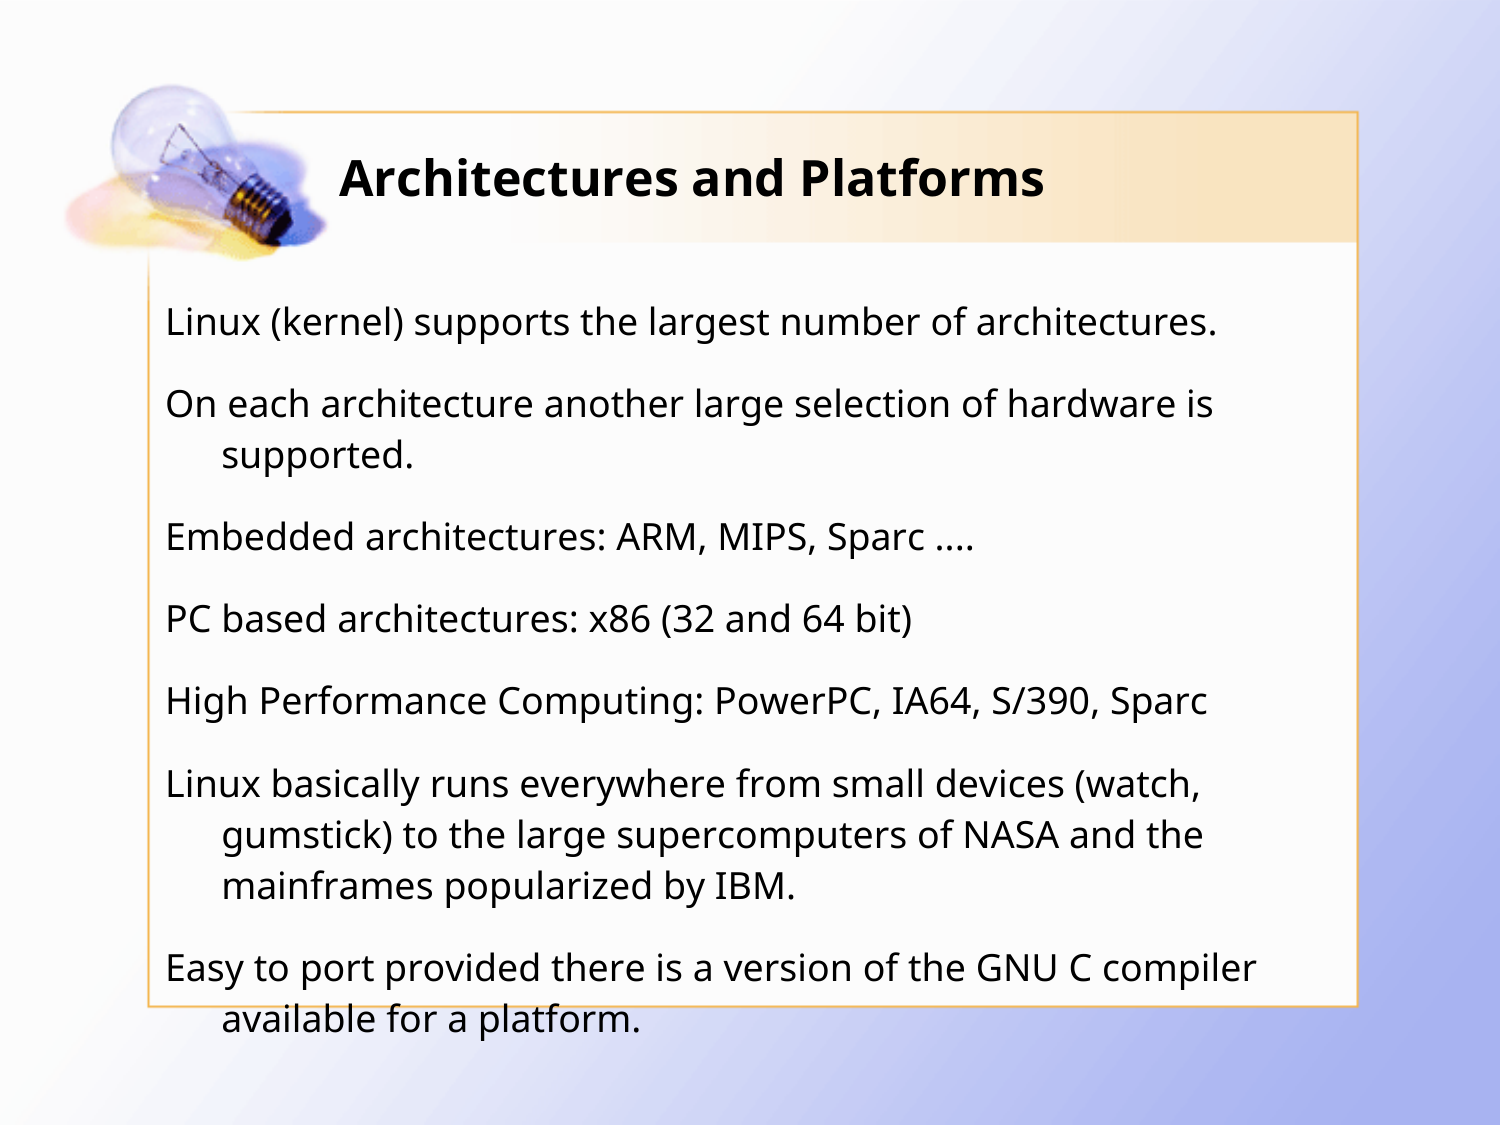

# Architectures and Platforms
Linux (kernel) supports the largest number of architectures.
On each architecture another large selection of hardware is supported.
Embedded architectures: ARM, MIPS, Sparc ....
PC based architectures: x86 (32 and 64 bit)
High Performance Computing: PowerPC, IA64, S/390, Sparc
Linux basically runs everywhere from small devices (watch, gumstick) to the large supercomputers of NASA and the mainframes popularized by IBM.
Easy to port provided there is a version of the GNU C compiler available for a platform.